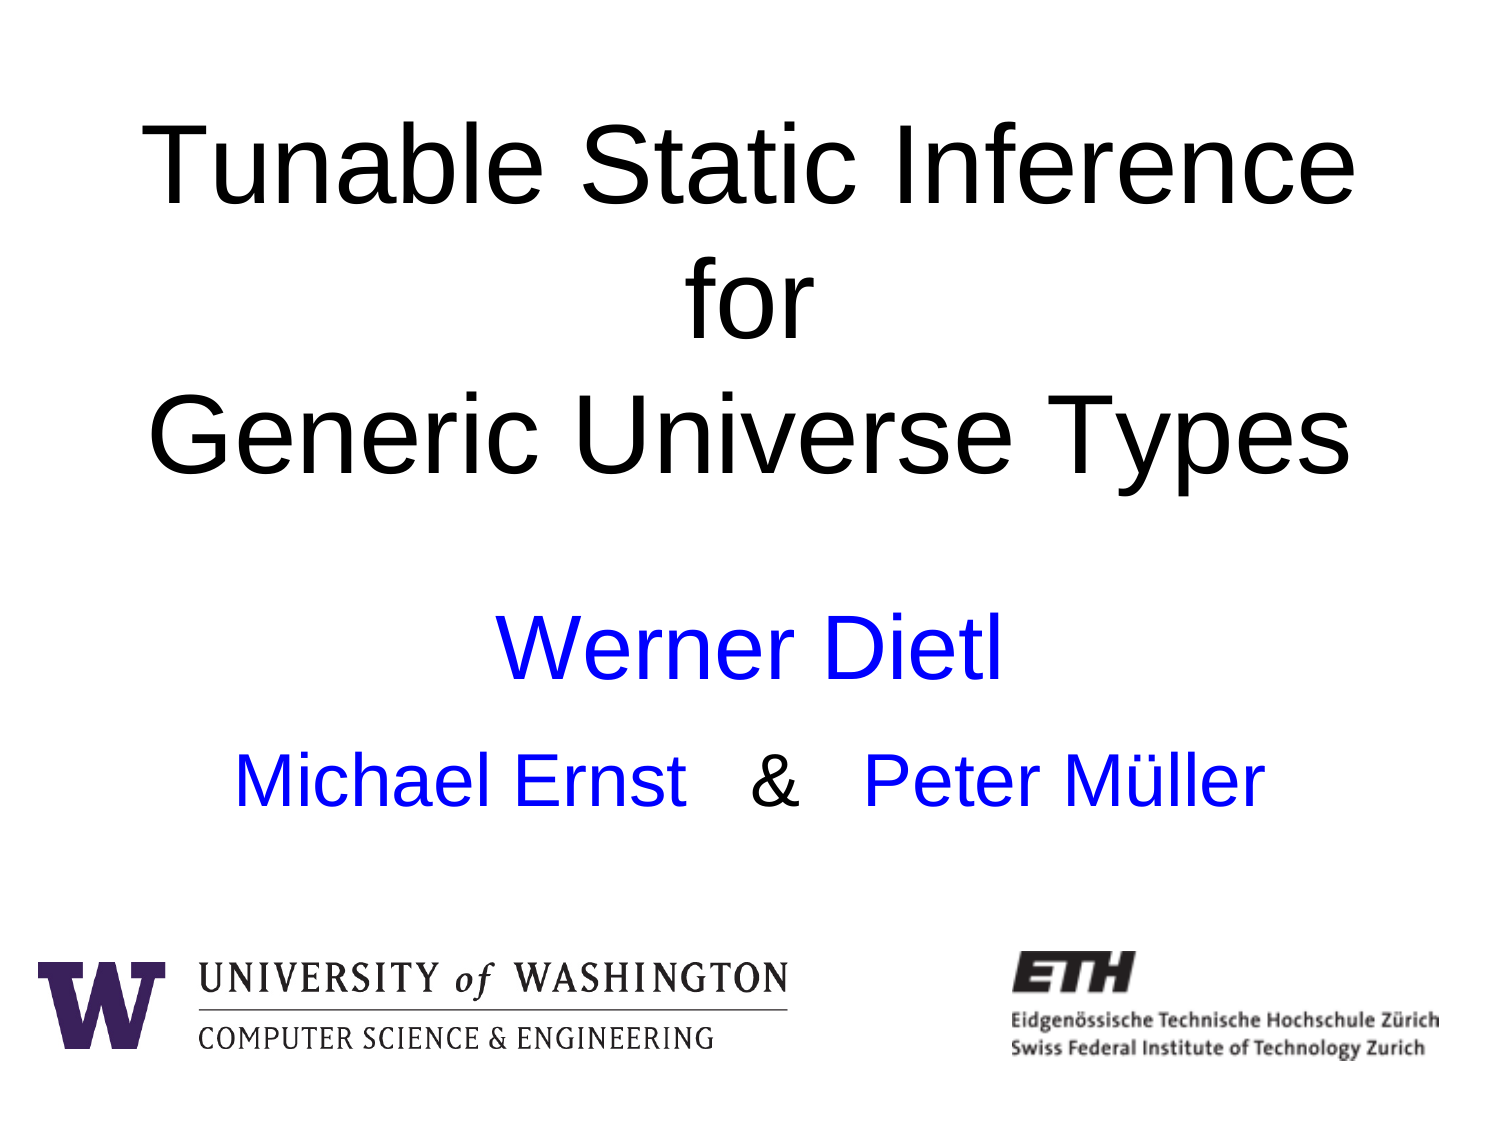

Tunable Static Inference
for
Generic Universe Types
Werner Dietl
Michael Ernst & Peter Müller